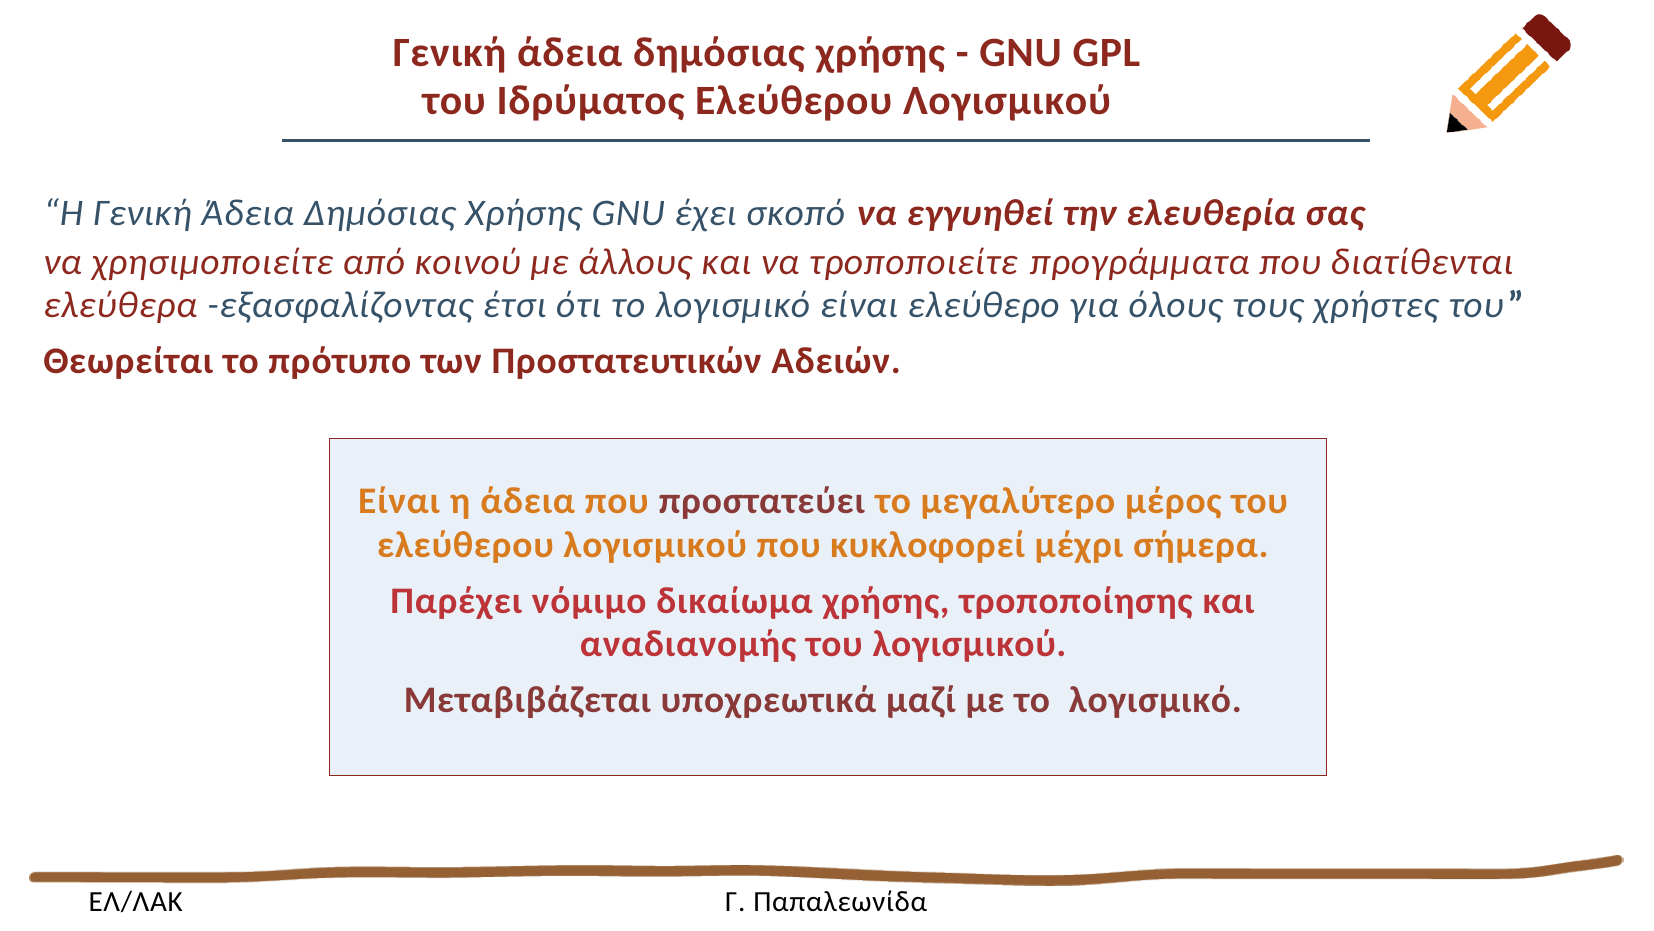

# Γενική άδεια δημόσιας χρήσης - GNU GPL του Ιδρύματος Ελεύθερου Λογισμικού
“Η Γενική Άδεια Δημόσιας Χρήσης GNU έχει σκοπό να εγγυηθεί την ελευθερία σας
να χρησιμοποιείτε από κοινού με άλλους και να τροποποιείτε προγράμματα που διατίθενται ελεύθερα -εξασφαλίζοντας έτσι ότι το λογισμικό είναι ελεύθερο για όλους τους χρήστες του”
Θεωρείται το πρότυπο των Προστατευτικών Αδειών.
Είναι η άδεια που προστατεύει το μεγαλύτερο μέρος του ελεύθερου λογισμικού που κυκλοφορεί μέχρι σήμερα.
Παρέχει νόμιμο δικαίωμα χρήσης, τροποποίησης και αναδιανομής του λογισμικού.
Μεταβιβάζεται υποχρεωτικά μαζί με το λογισμικό.
ΕΛ/ΛΑΚ
Γ. Παπαλεωνίδα